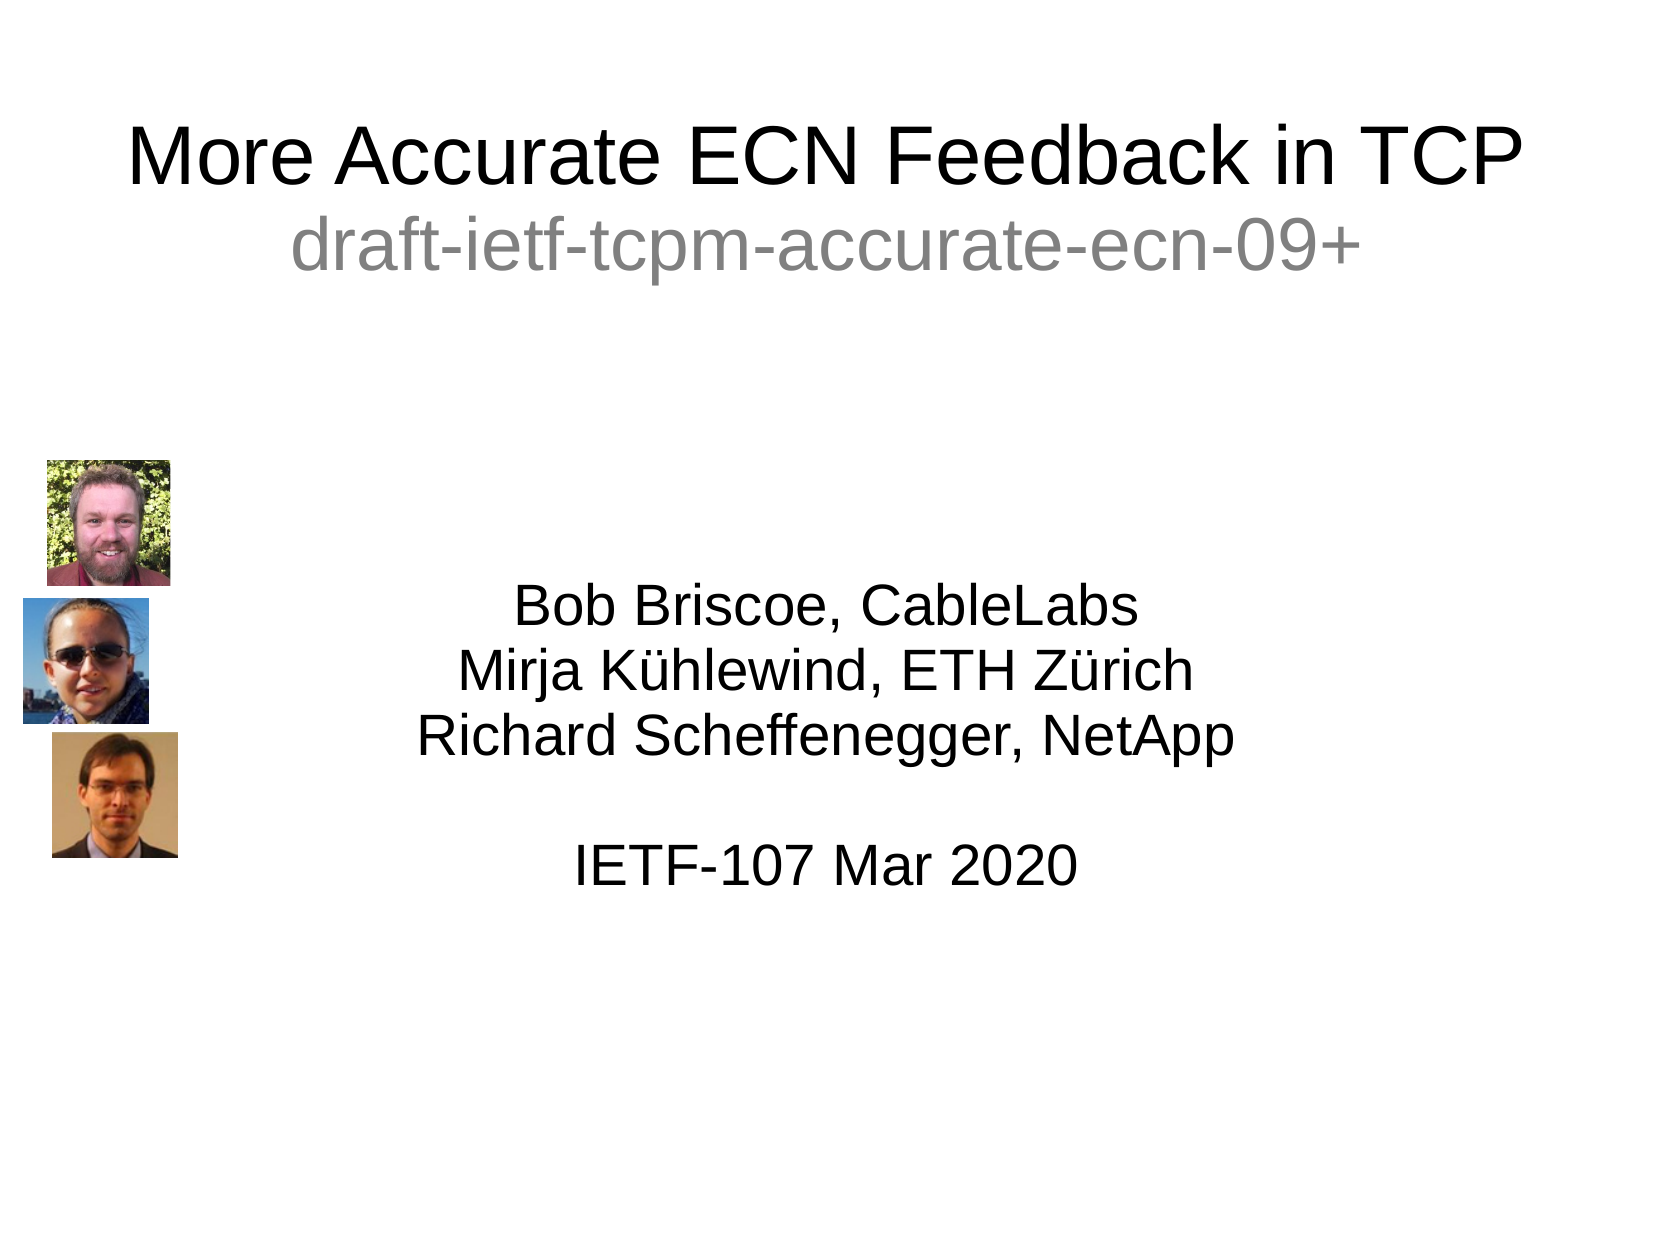

# More Accurate ECN Feedback in TCP draft-ietf-tcpm-accurate-ecn-09+
Bob Briscoe, CableLabs
Mirja Kühlewind, ETH Zürich
Richard Scheffenegger, NetApp
IETF-107 Mar 2020